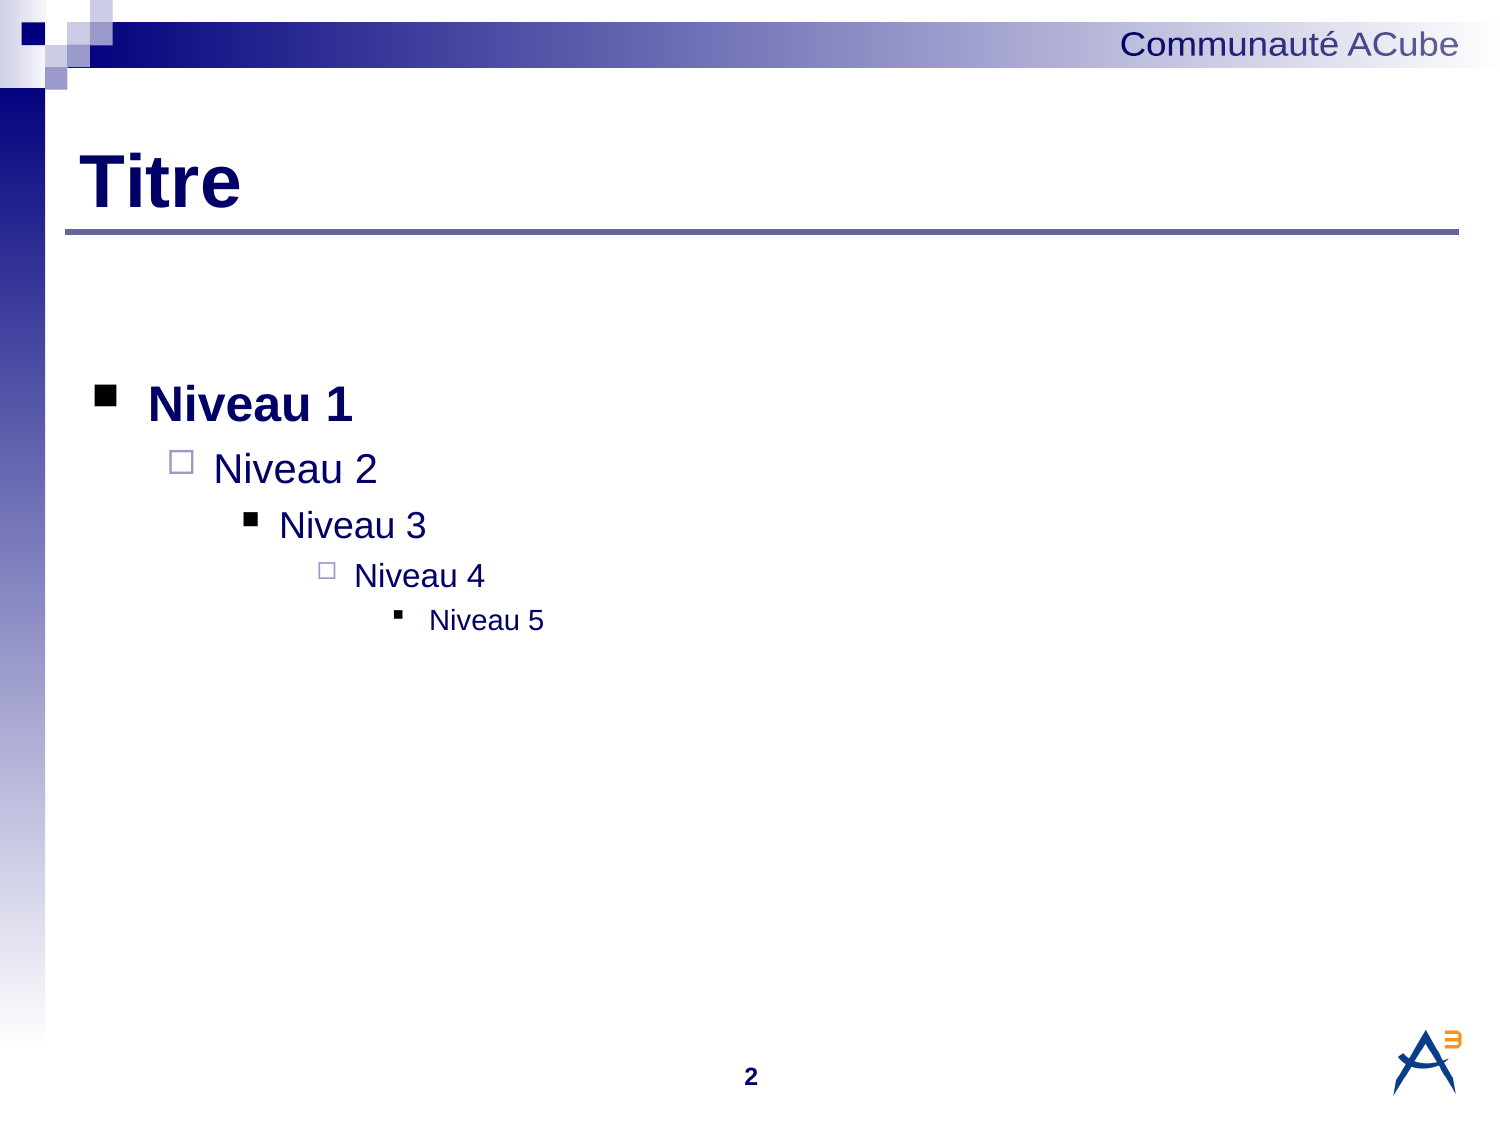

# Titre
Niveau 1
Niveau 2
Niveau 3
Niveau 4
Niveau 5
Présentation du 8 février 2005